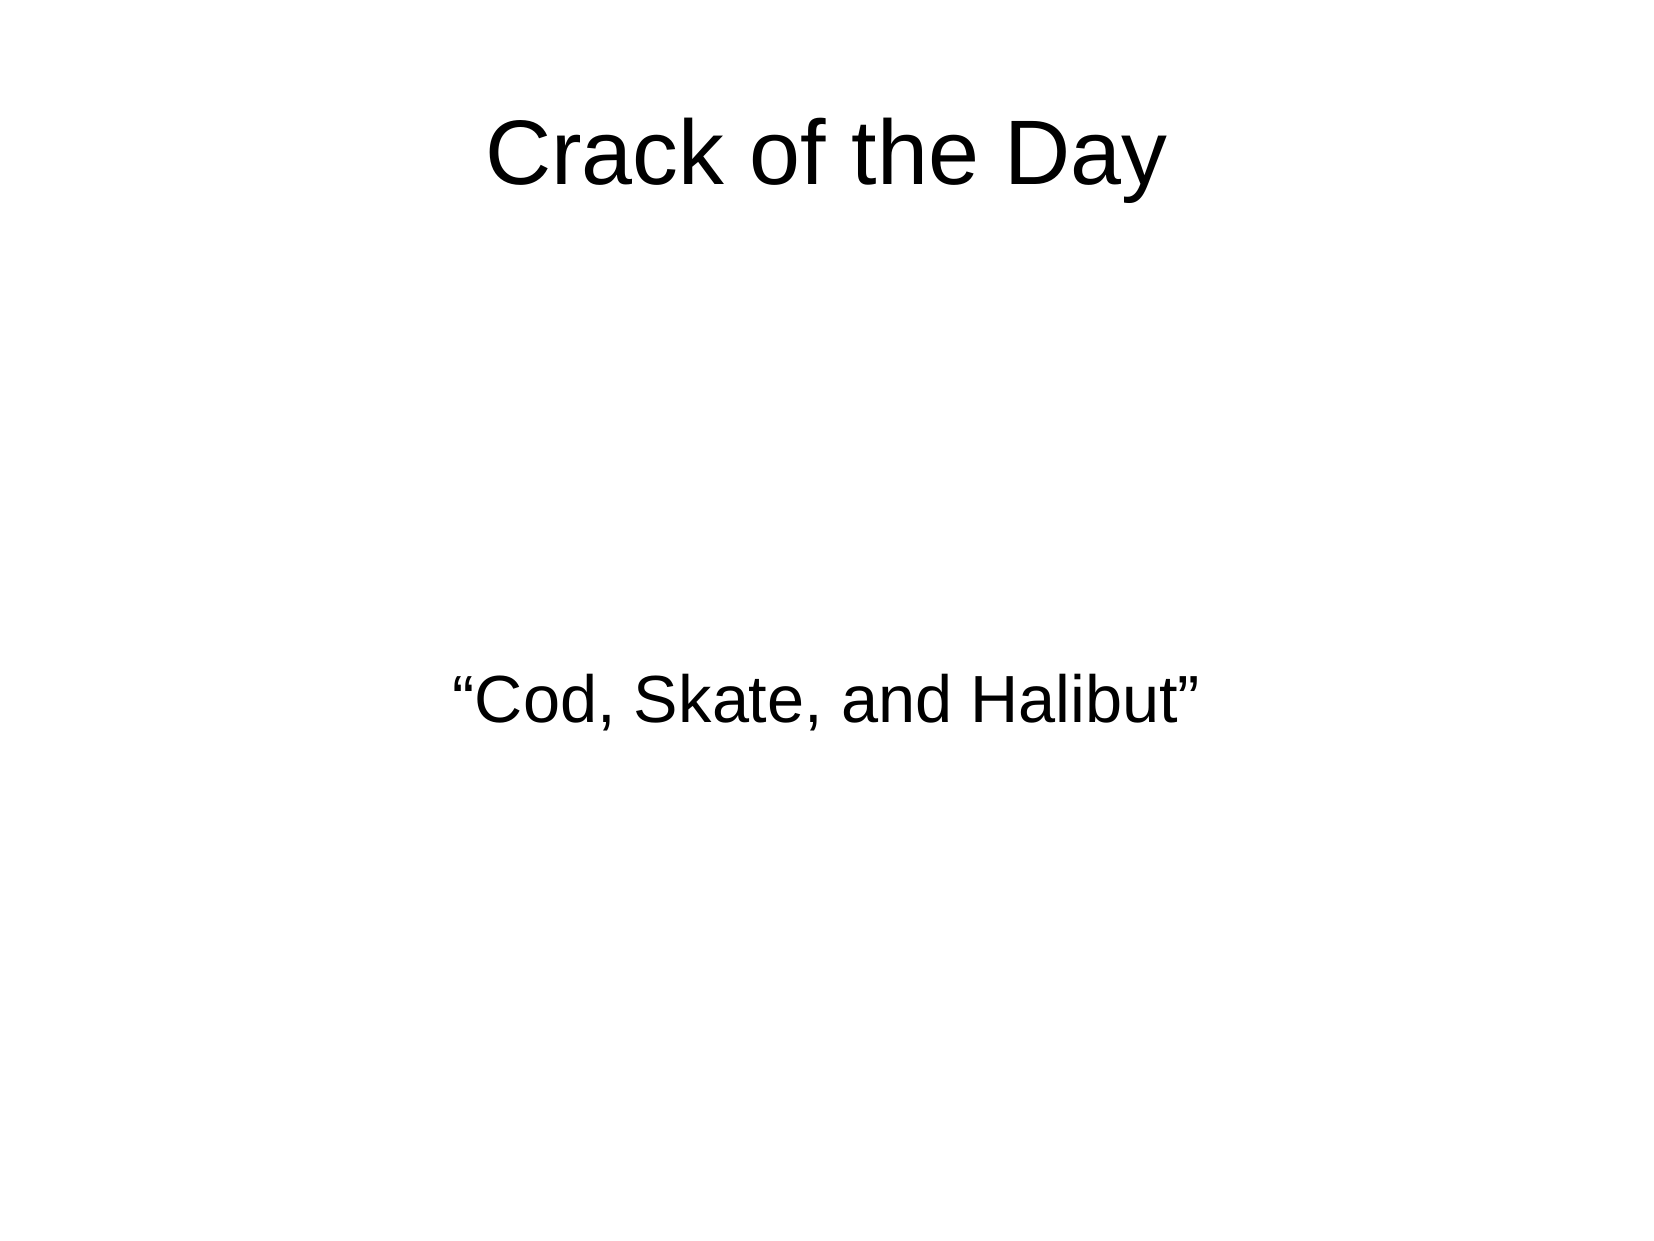

# Crack of the Day
“Cod, Skate, and Halibut”